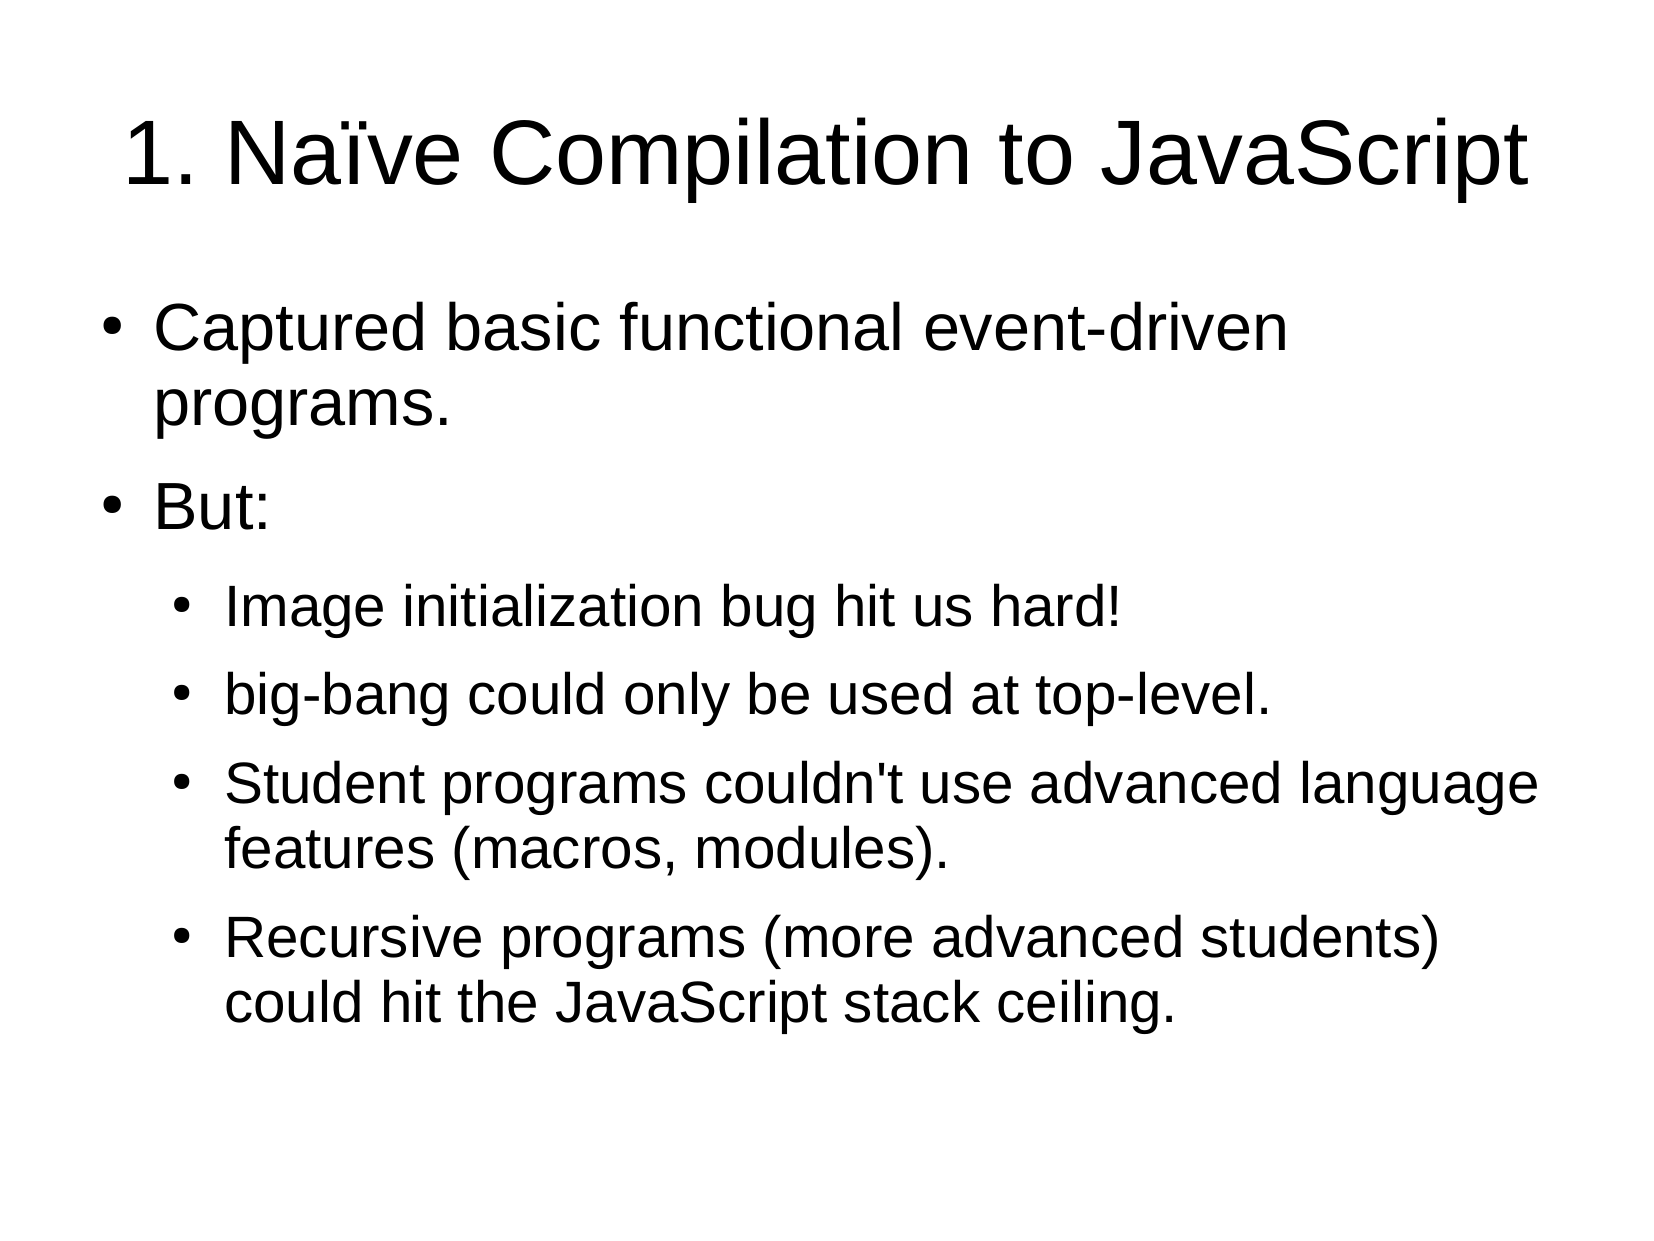

# 1. Naïve Compilation to JavaScript
Captured basic functional event-driven programs.
But:
Image initialization bug hit us hard!
big-bang could only be used at top-level.
Student programs couldn't use advanced language features (macros, modules).
Recursive programs (more advanced students) could hit the JavaScript stack ceiling.